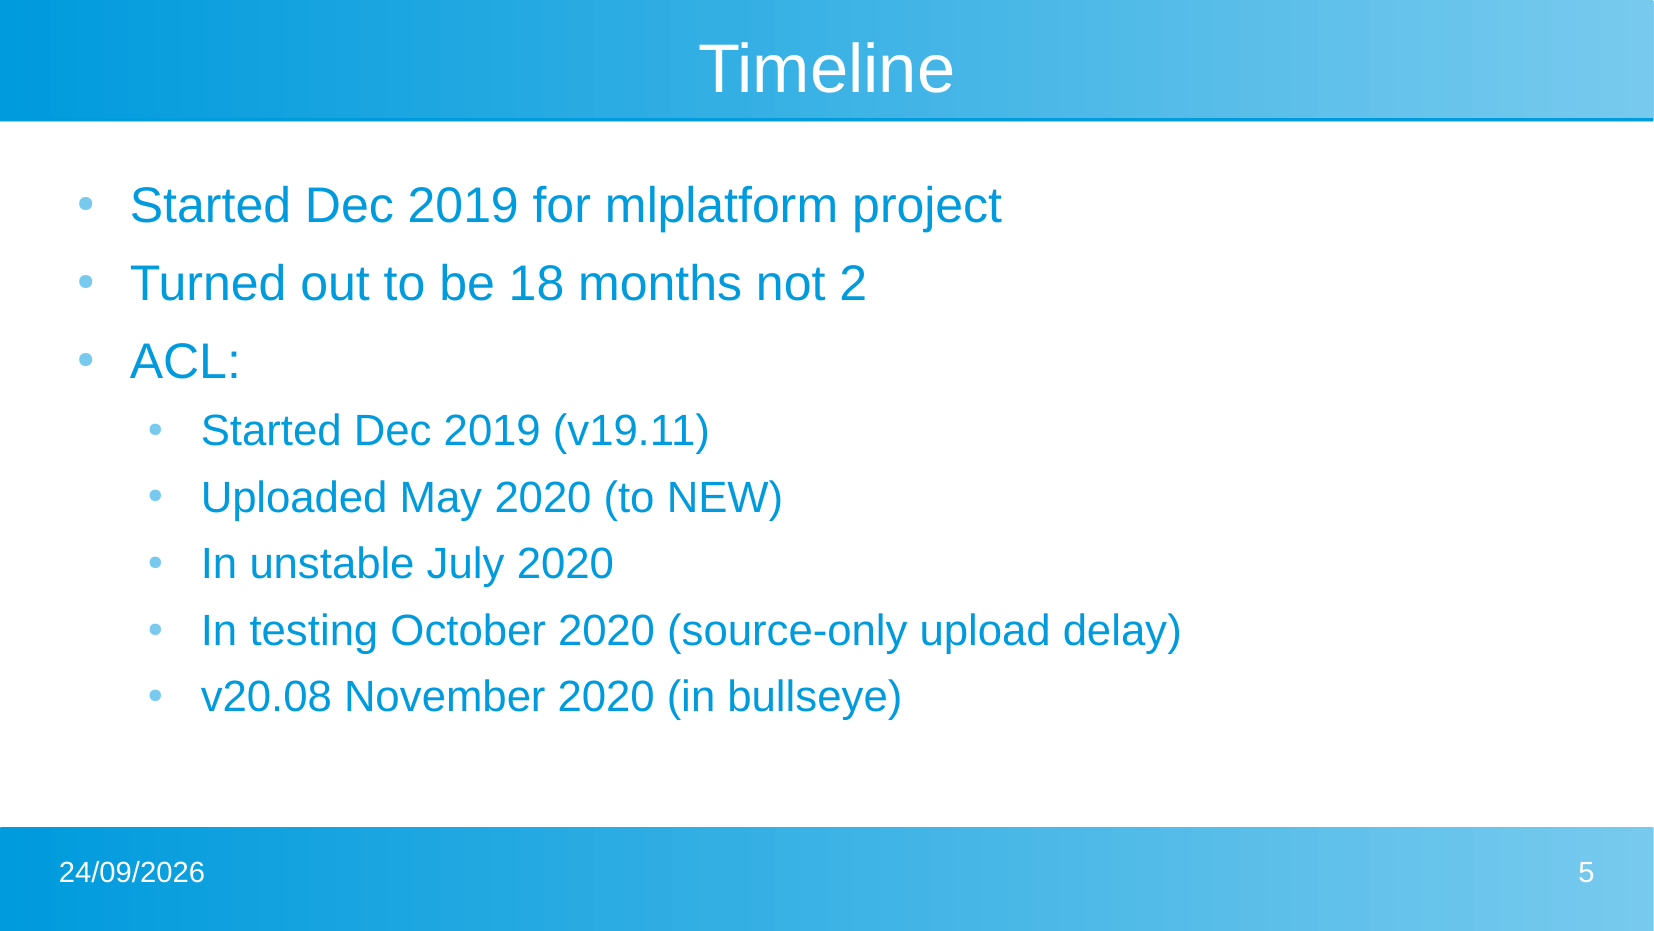

# Timeline
Started Dec 2019 for mlplatform project
Turned out to be 18 months not 2
ACL:
Started Dec 2019 (v19.11)
Uploaded May 2020 (to NEW)
In unstable July 2020
In testing October 2020 (source-only upload delay)
v20.08 November 2020 (in bullseye)
5